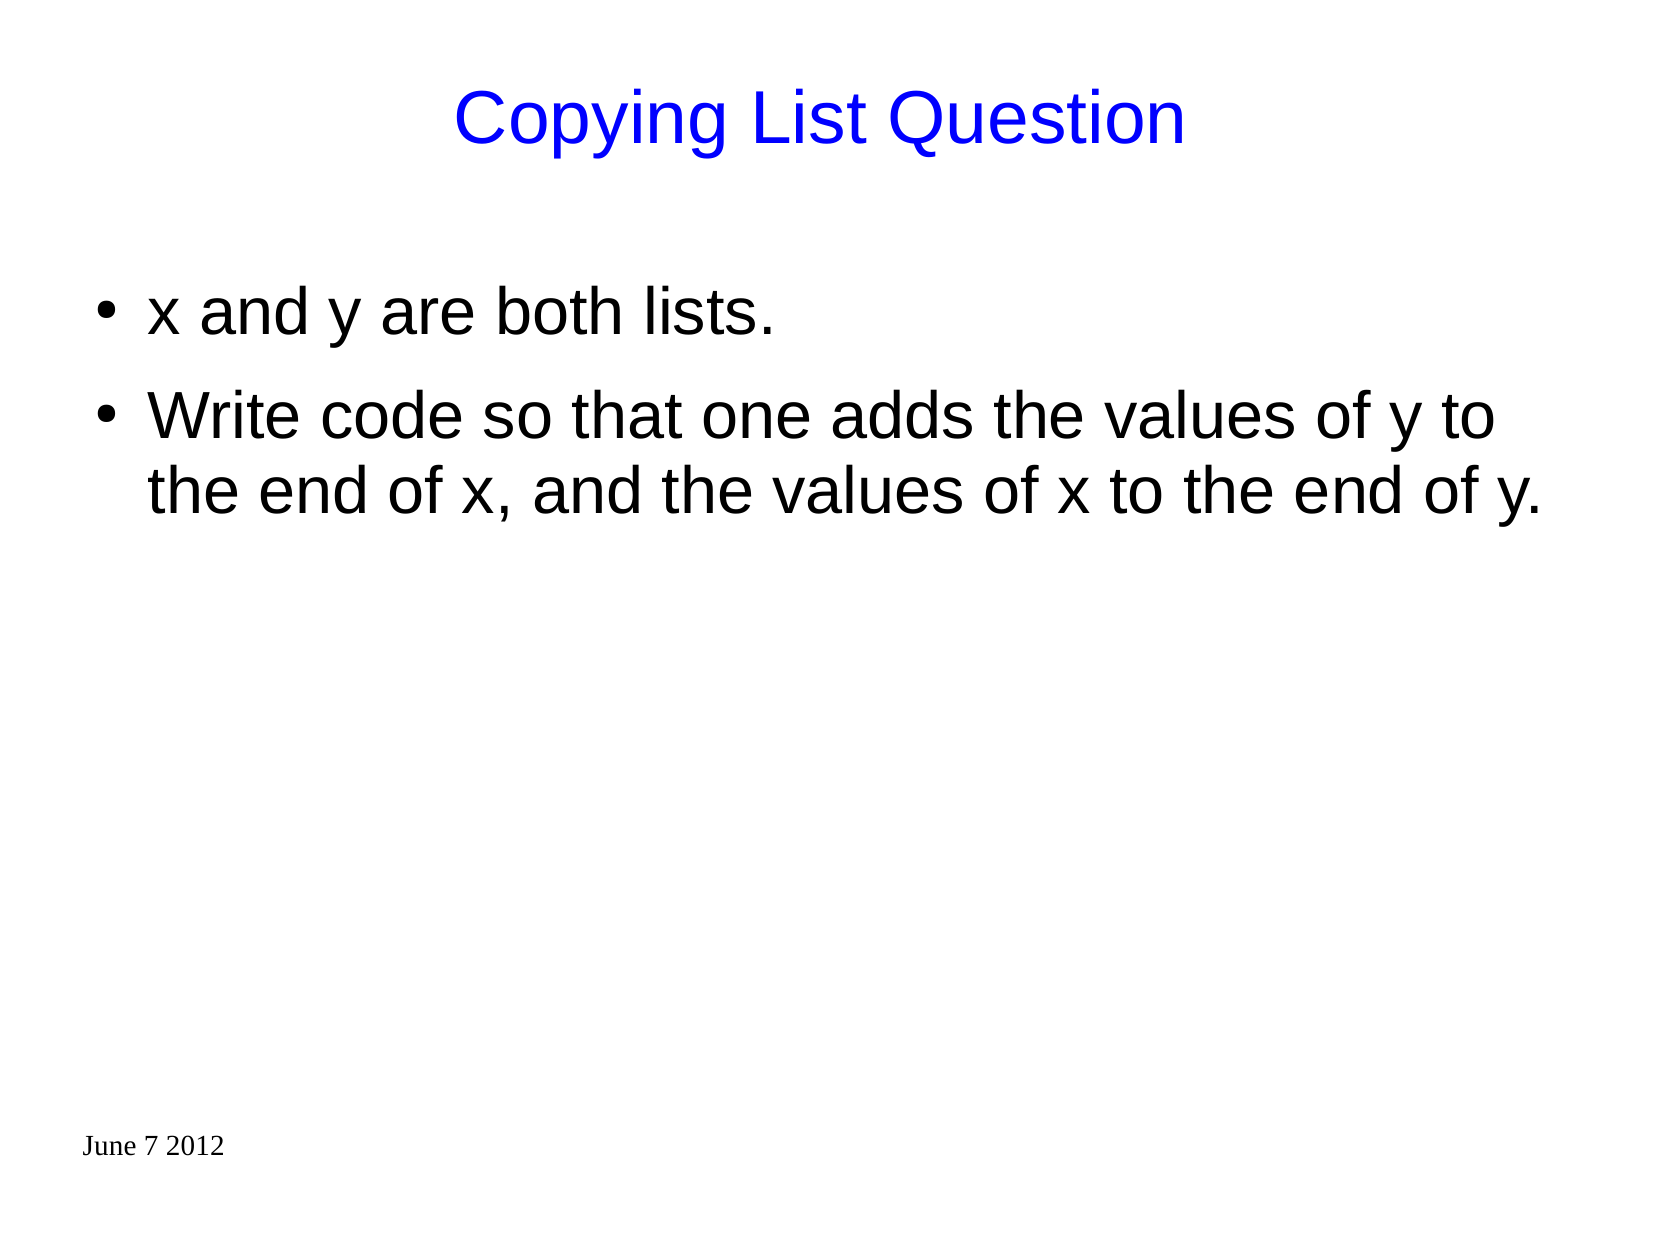

# Copying List Question
x and y are both lists.
Write code so that one adds the values of y to the end of x, and the values of x to the end of y.
June 7 2012